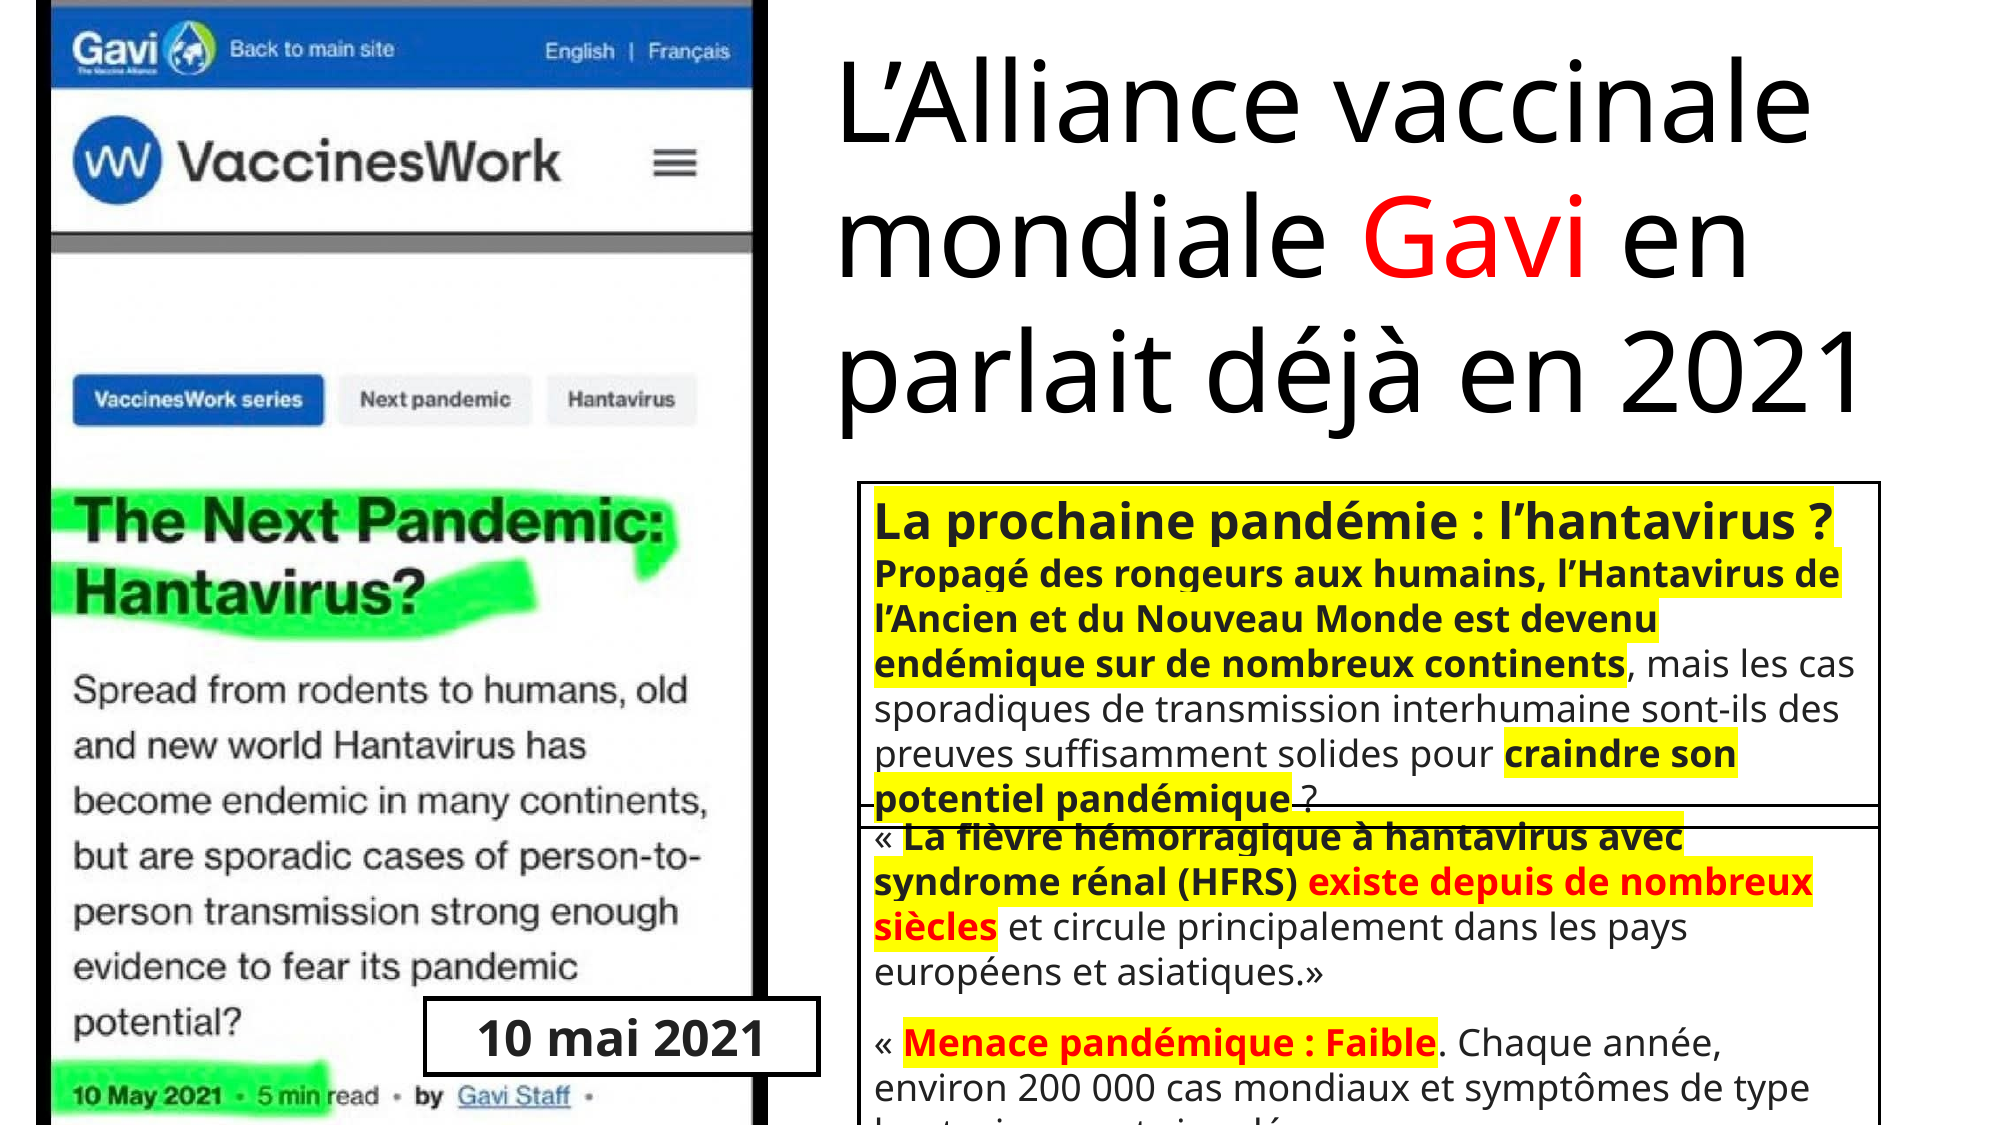

L’Alliance vaccinale mondiale Gavi en parlait déjà en 2021
La prochaine pandémie : l’hantavirus ?
Propagé des rongeurs aux humains, l’Hantavirus de l’Ancien et du Nouveau Monde est devenu endémique sur de nombreux continents, mais les cas sporadiques de transmission interhumaine sont-ils des preuves suffisamment solides pour craindre son potentiel pandémique ?
« La fièvre hémorragique à hantavirus avec syndrome rénal (HFRS) existe depuis de nombreux siècles et circule principalement dans les pays européens et asiatiques.»
« Menace pandémique : Faible. Chaque année, environ 200 000 cas mondiaux et symptômes de type hantavirus sont signalés. »
10 mai 2021